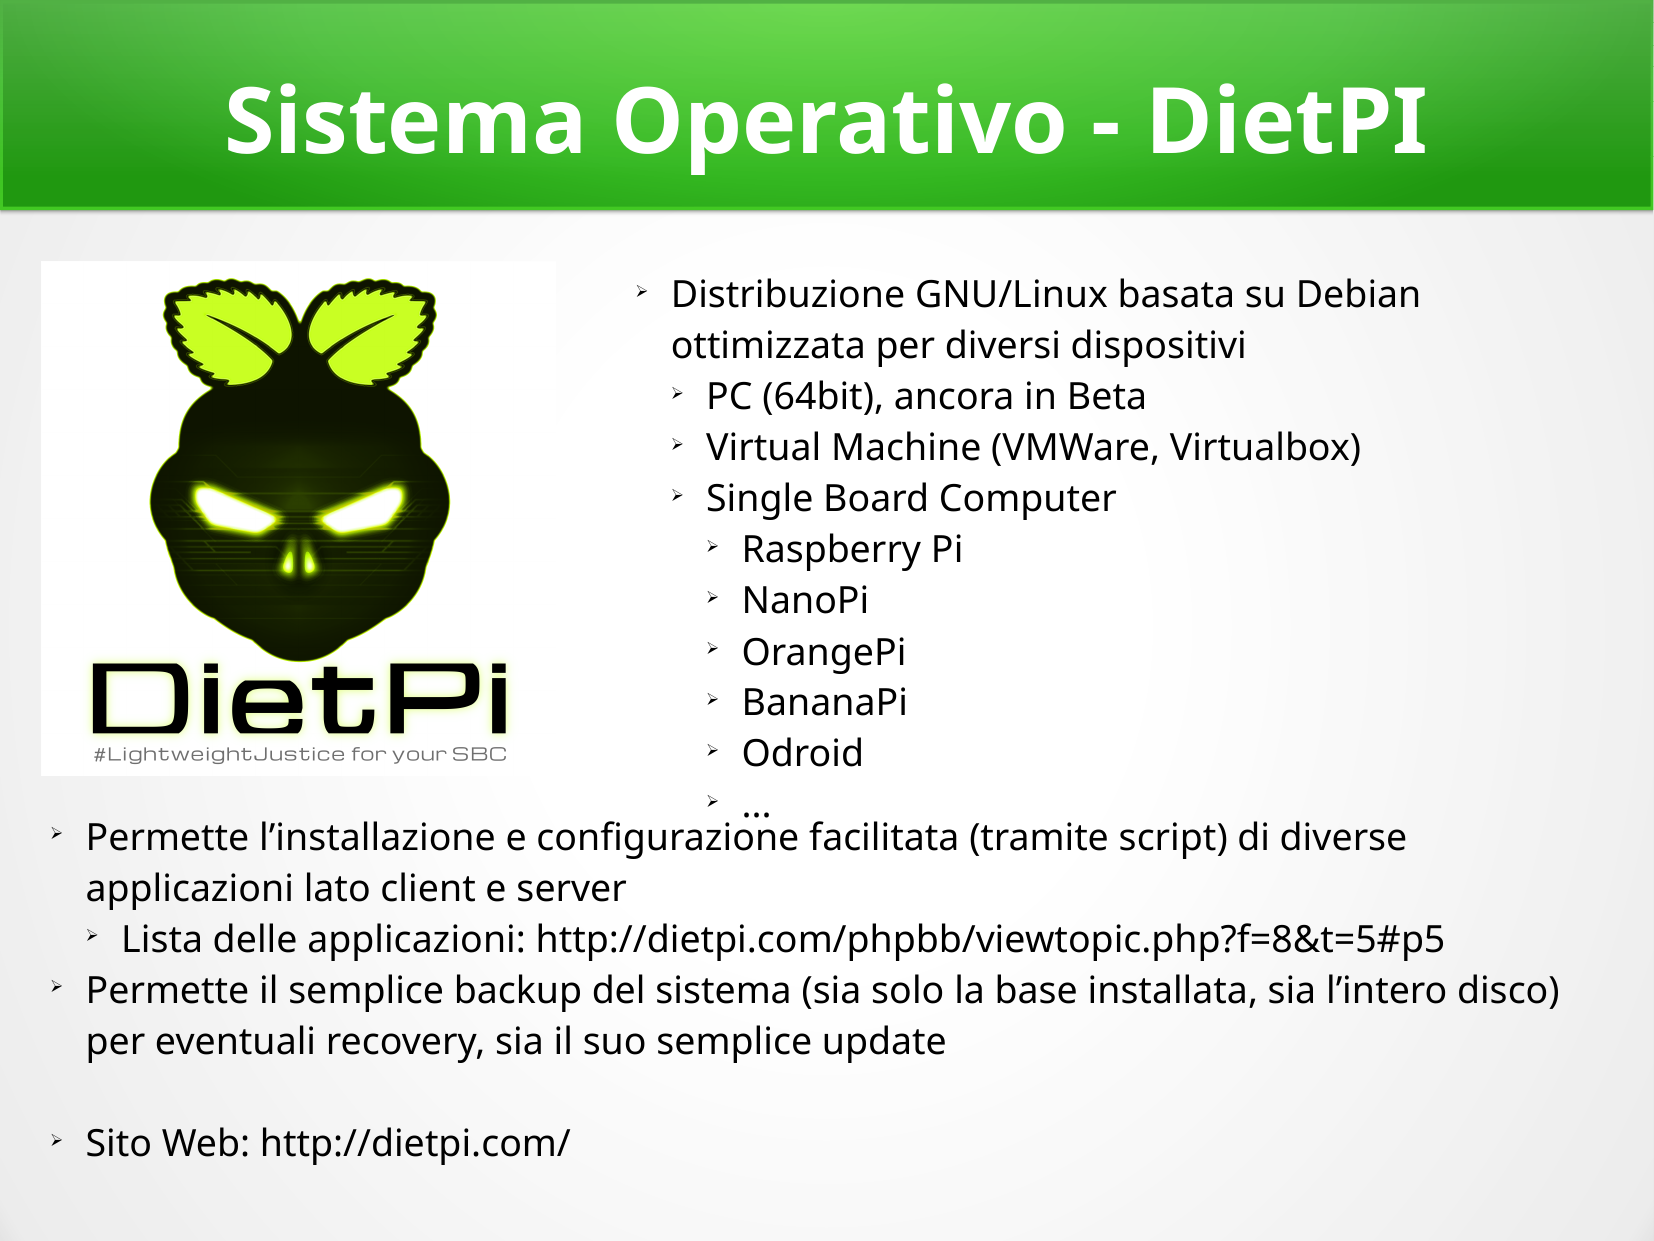

# Sistema Operativo - DietPI
Distribuzione GNU/Linux basata su Debian ottimizzata per diversi dispositivi
PC (64bit), ancora in Beta
Virtual Machine (VMWare, Virtualbox)
Single Board Computer
Raspberry Pi
NanoPi
OrangePi
BananaPi
Odroid
...
Permette l’installazione e configurazione facilitata (tramite script) di diverse applicazioni lato client e server
Lista delle applicazioni: http://dietpi.com/phpbb/viewtopic.php?f=8&t=5#p5
Permette il semplice backup del sistema (sia solo la base installata, sia l’intero disco) per eventuali recovery, sia il suo semplice update
Sito Web: http://dietpi.com/